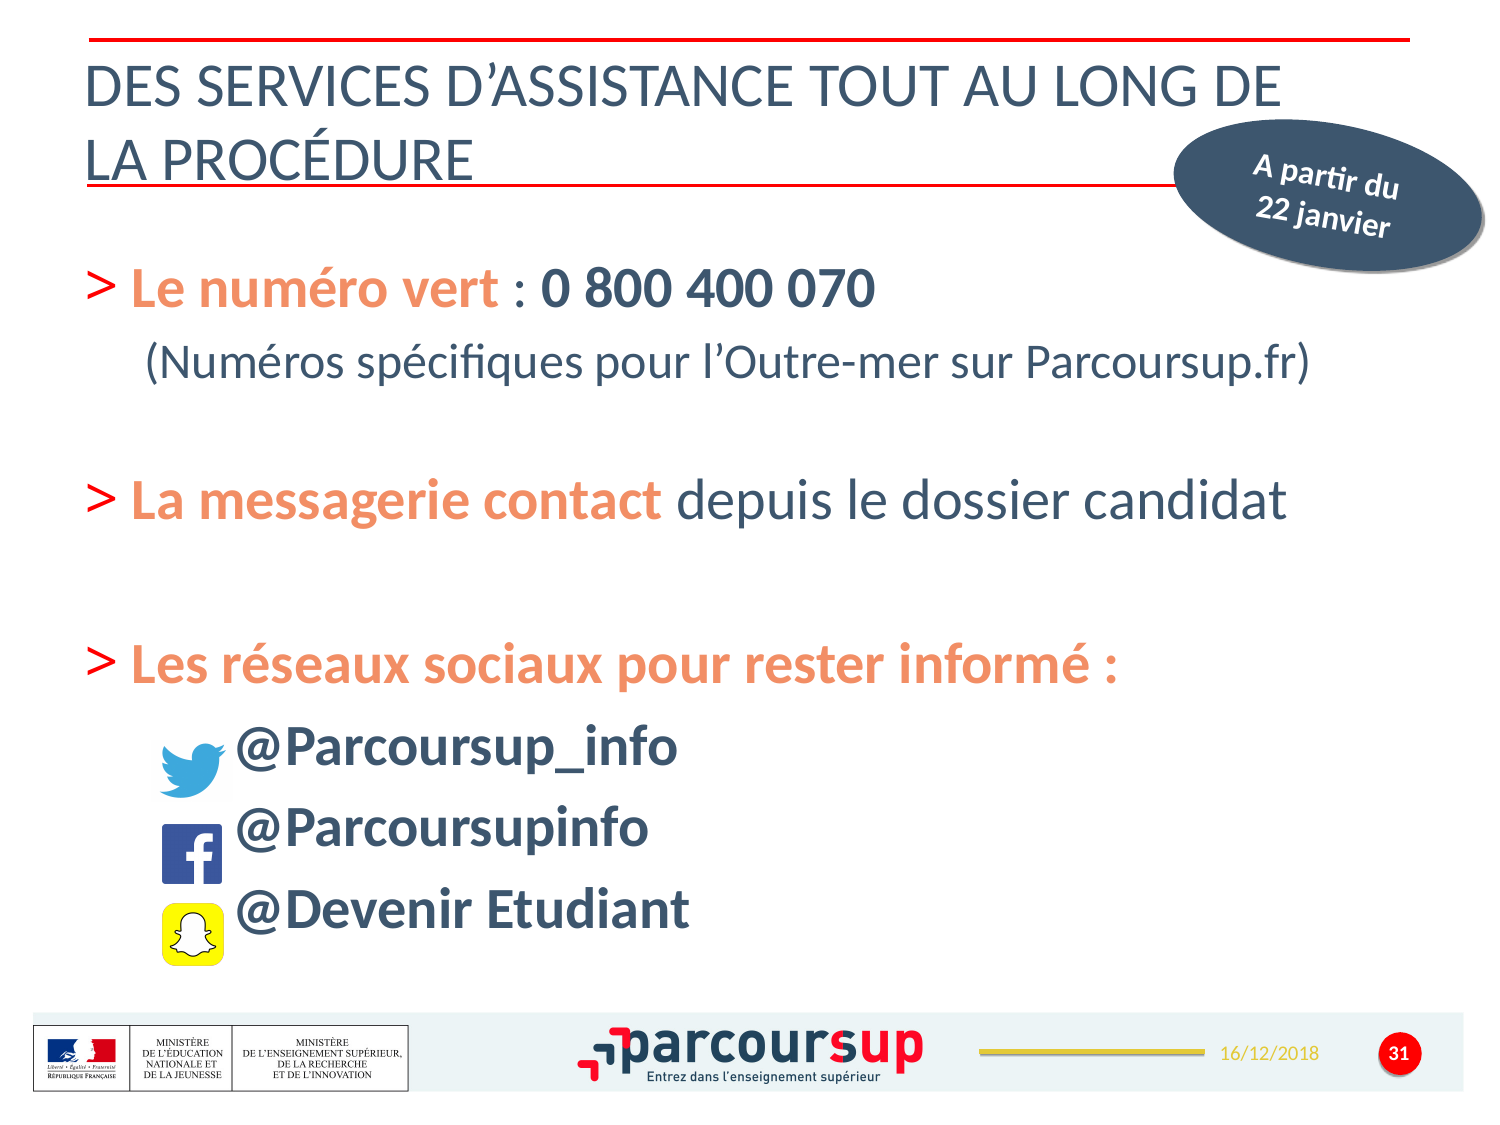

# DES services d’assistance tout au long de la procédure
A partir du
22 janvier
 Le numéro vert : 0 800 400 070
(Numéros spécifiques pour l’Outre-mer sur Parcoursup.fr)
 La messagerie contact depuis le dossier candidat
 Les réseaux sociaux pour rester informé :
		@Parcoursup_info
		@Parcoursupinfo
		@Devenir Etudiant